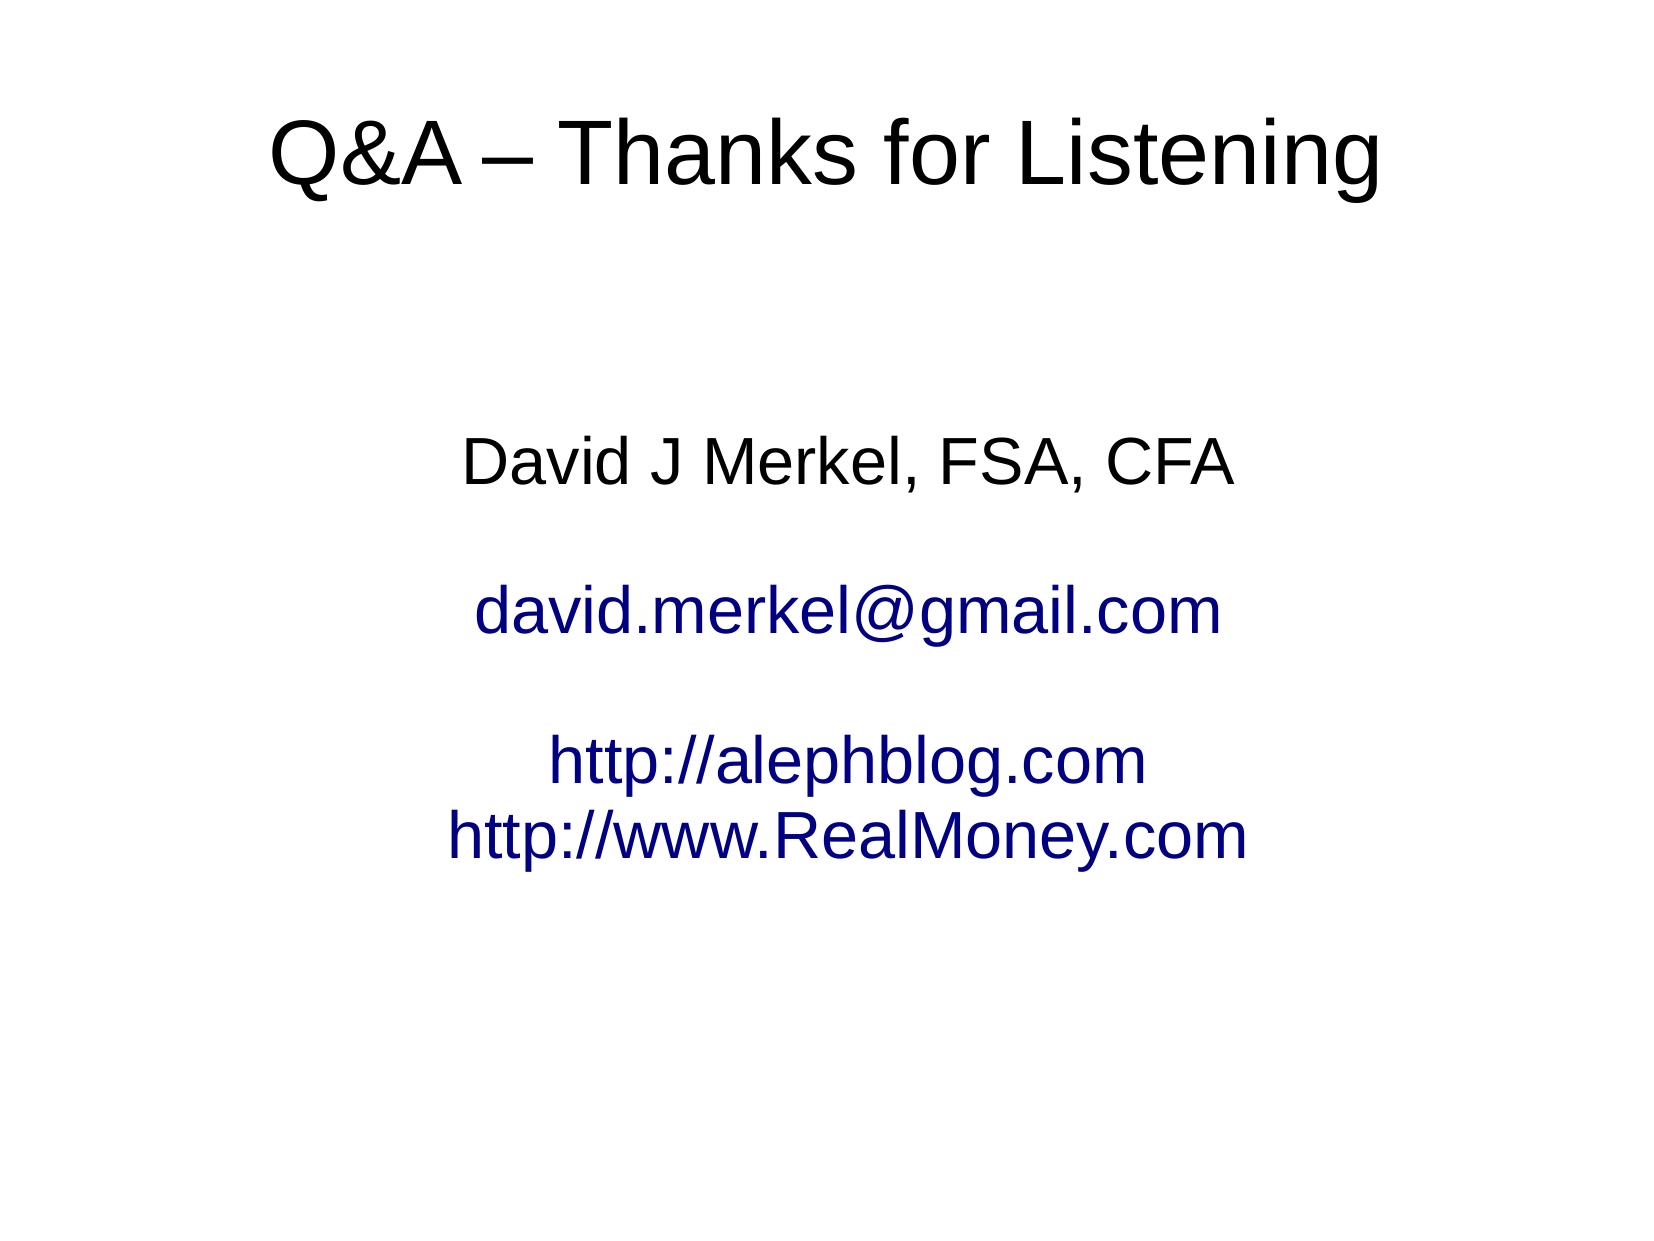

# Q&A – Thanks for Listening
David J Merkel, FSA, CFA
david.merkel@gmail.com
http://alephblog.com
http://www.RealMoney.com